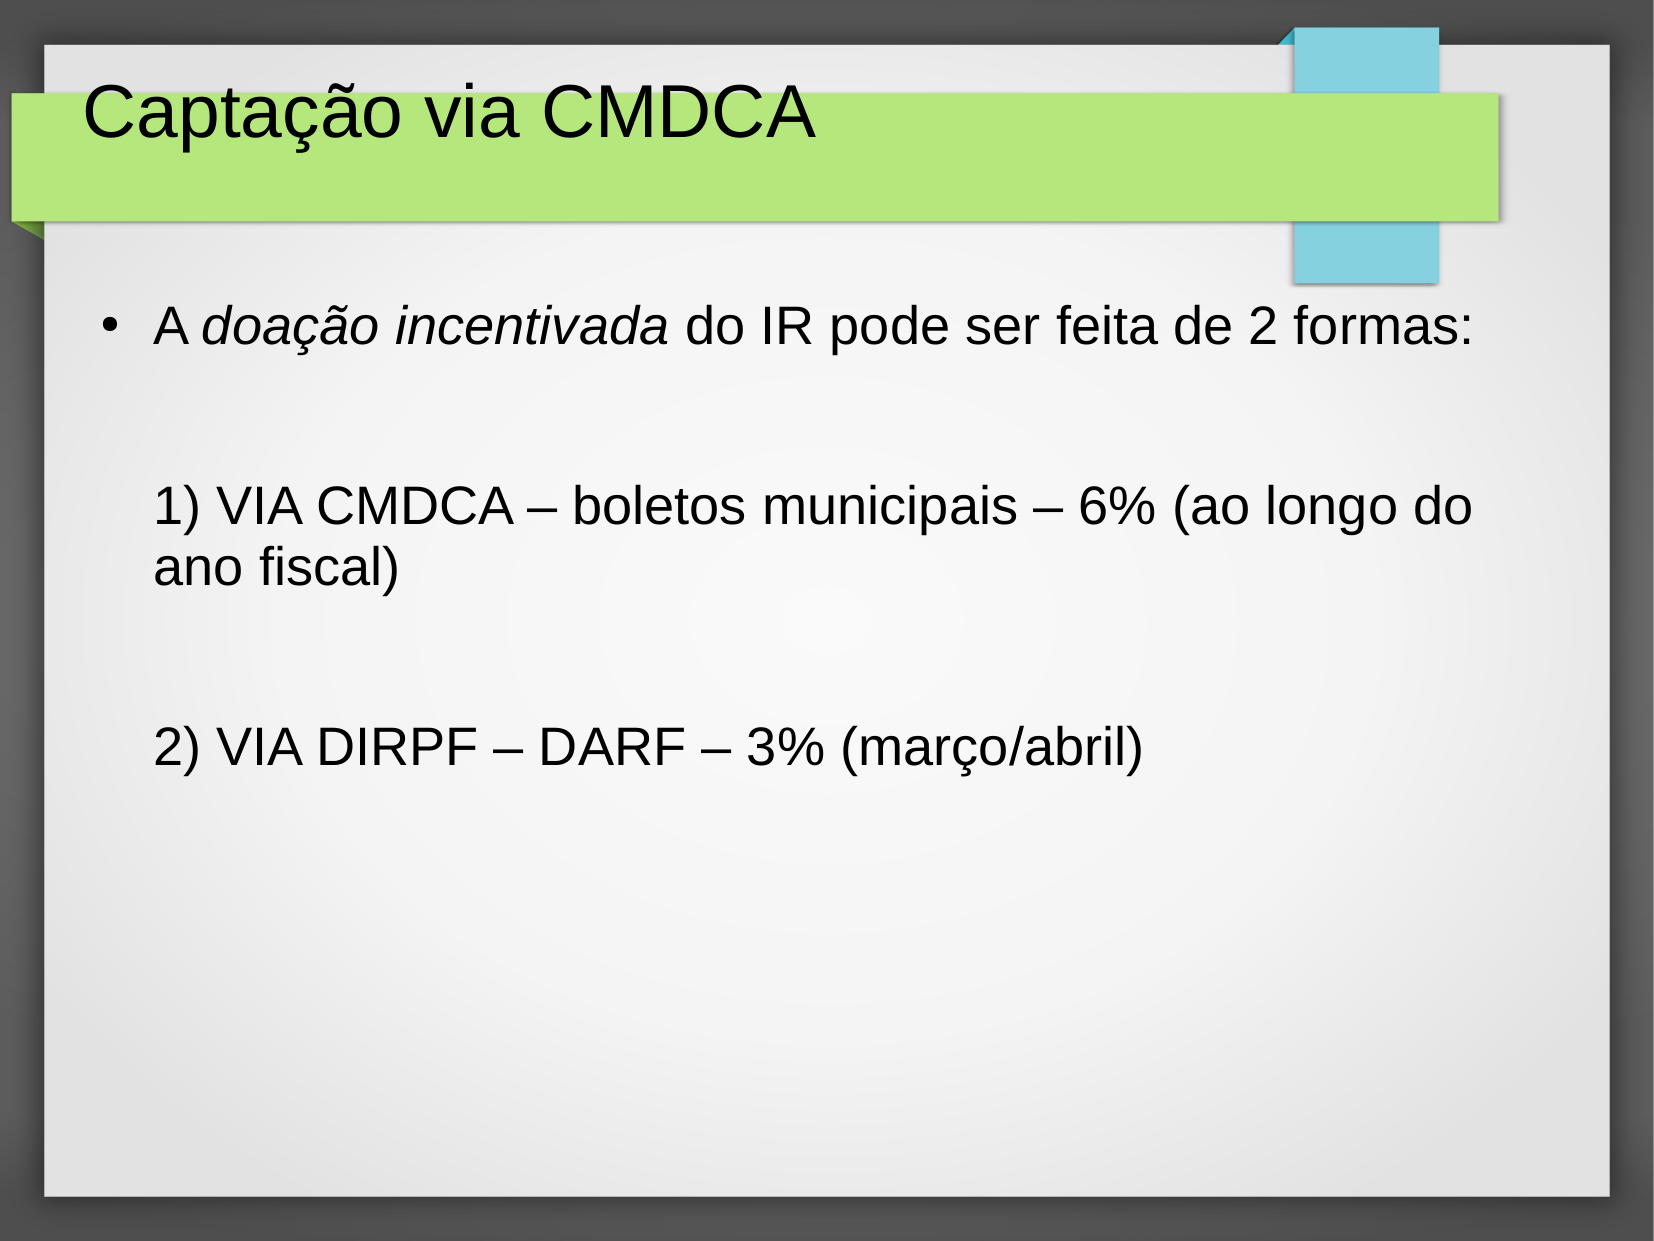

# Captação via CMDCA
A doação incentivada do IR pode ser feita de 2 formas:
1) VIA CMDCA – boletos municipais – 6% (ao longo do ano fiscal)
2) VIA DIRPF – DARF – 3% (março/abril)